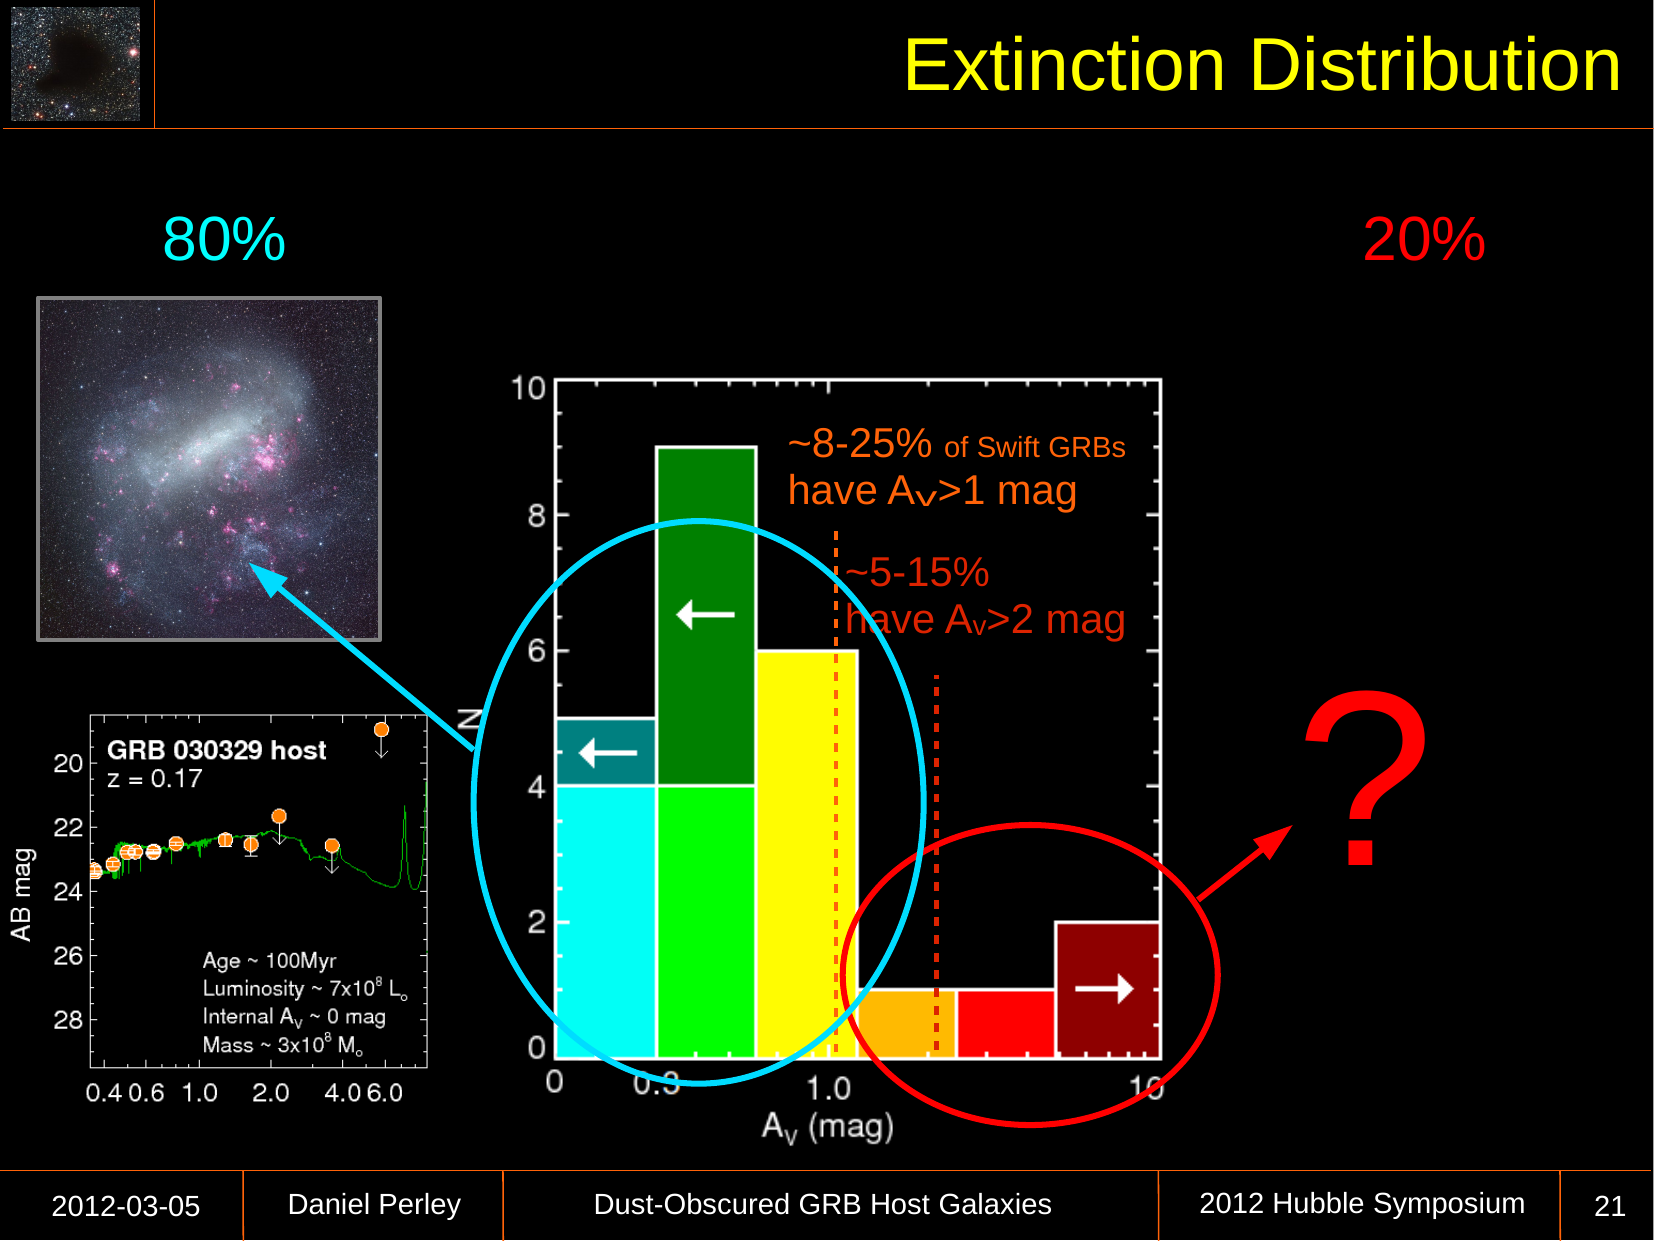

# Extinction Distribution
20%
80%
~8-25% of Swift GRBs have Av>1 mag
~5-15%
have Av>2 mag
?
2012-03-05
21